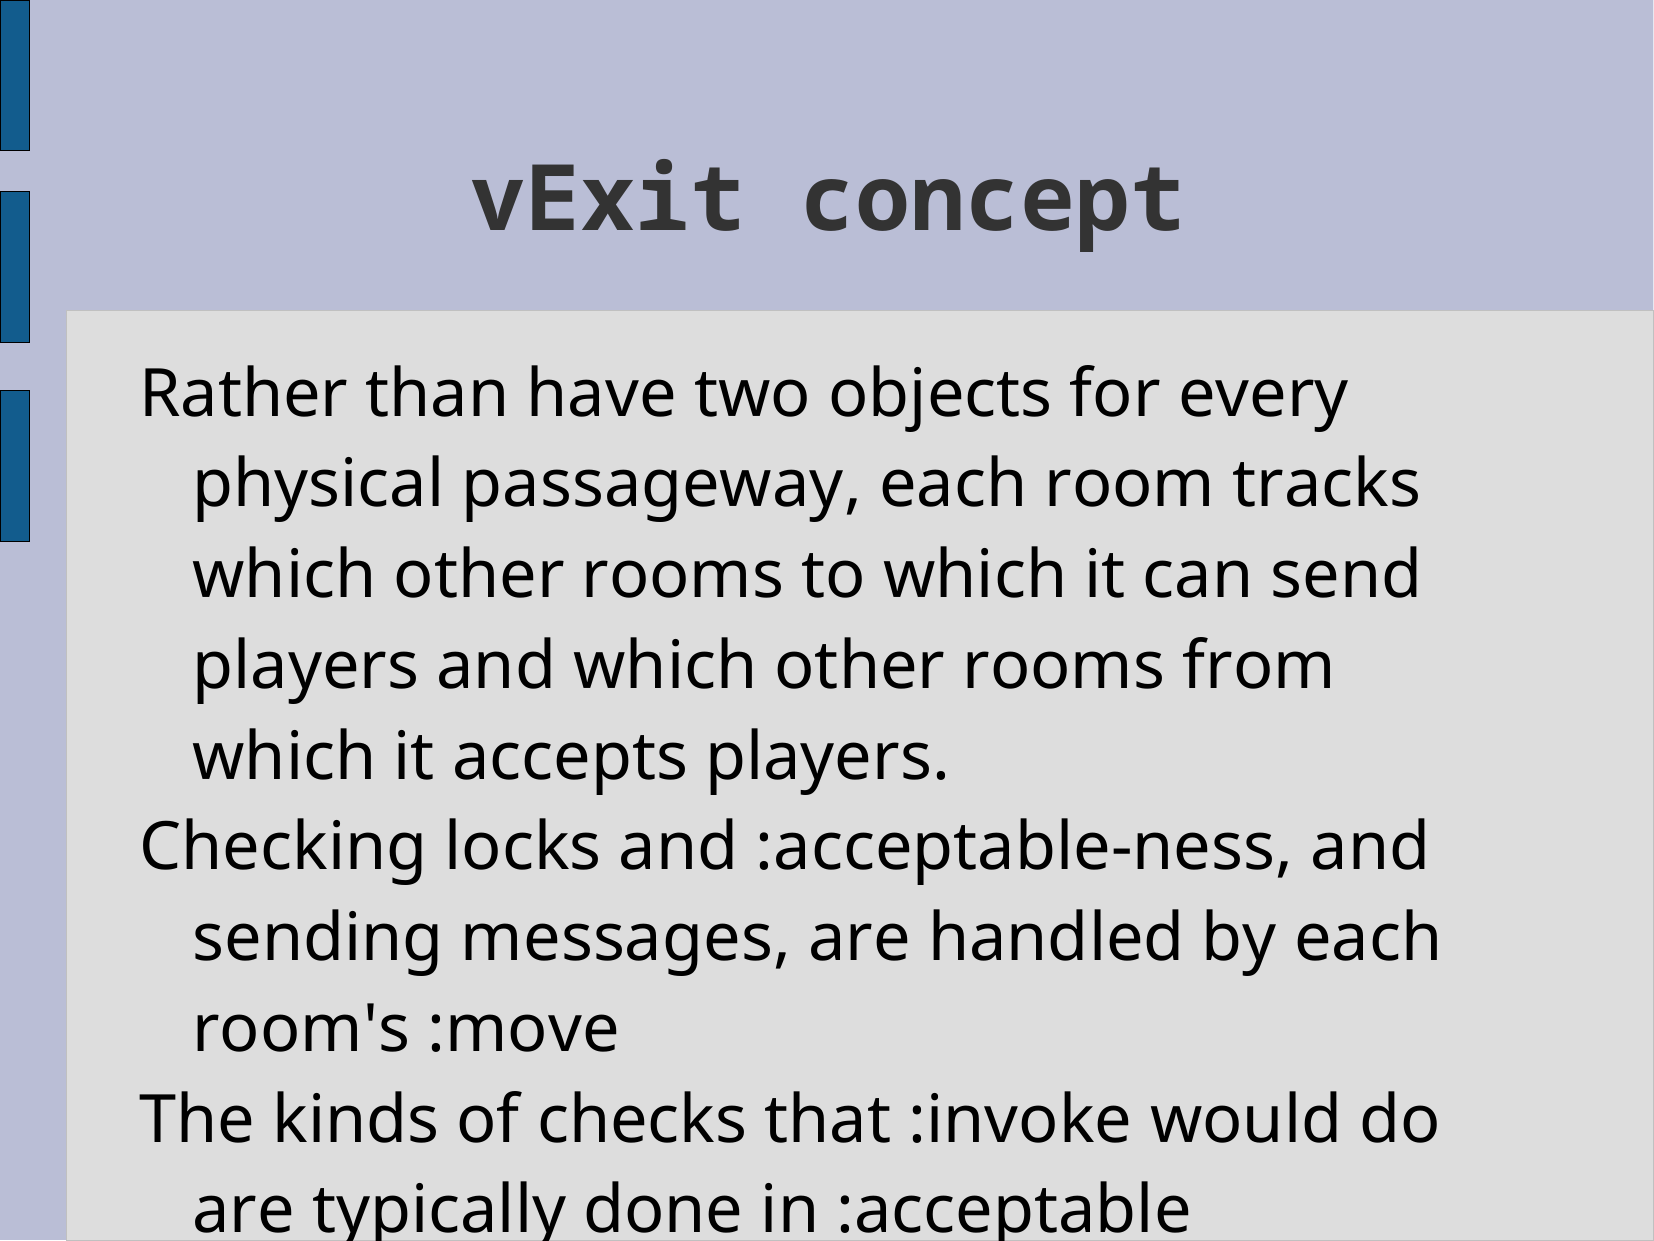

# vExit concept
Rather than have two objects for every physical passageway, each room tracks which other rooms to which it can send players and which other rooms from which it accepts players.
Checking locks and :acceptable-ness, and sending messages, are handled by each room's :move
The kinds of checks that :invoke would do are typically done in :acceptable